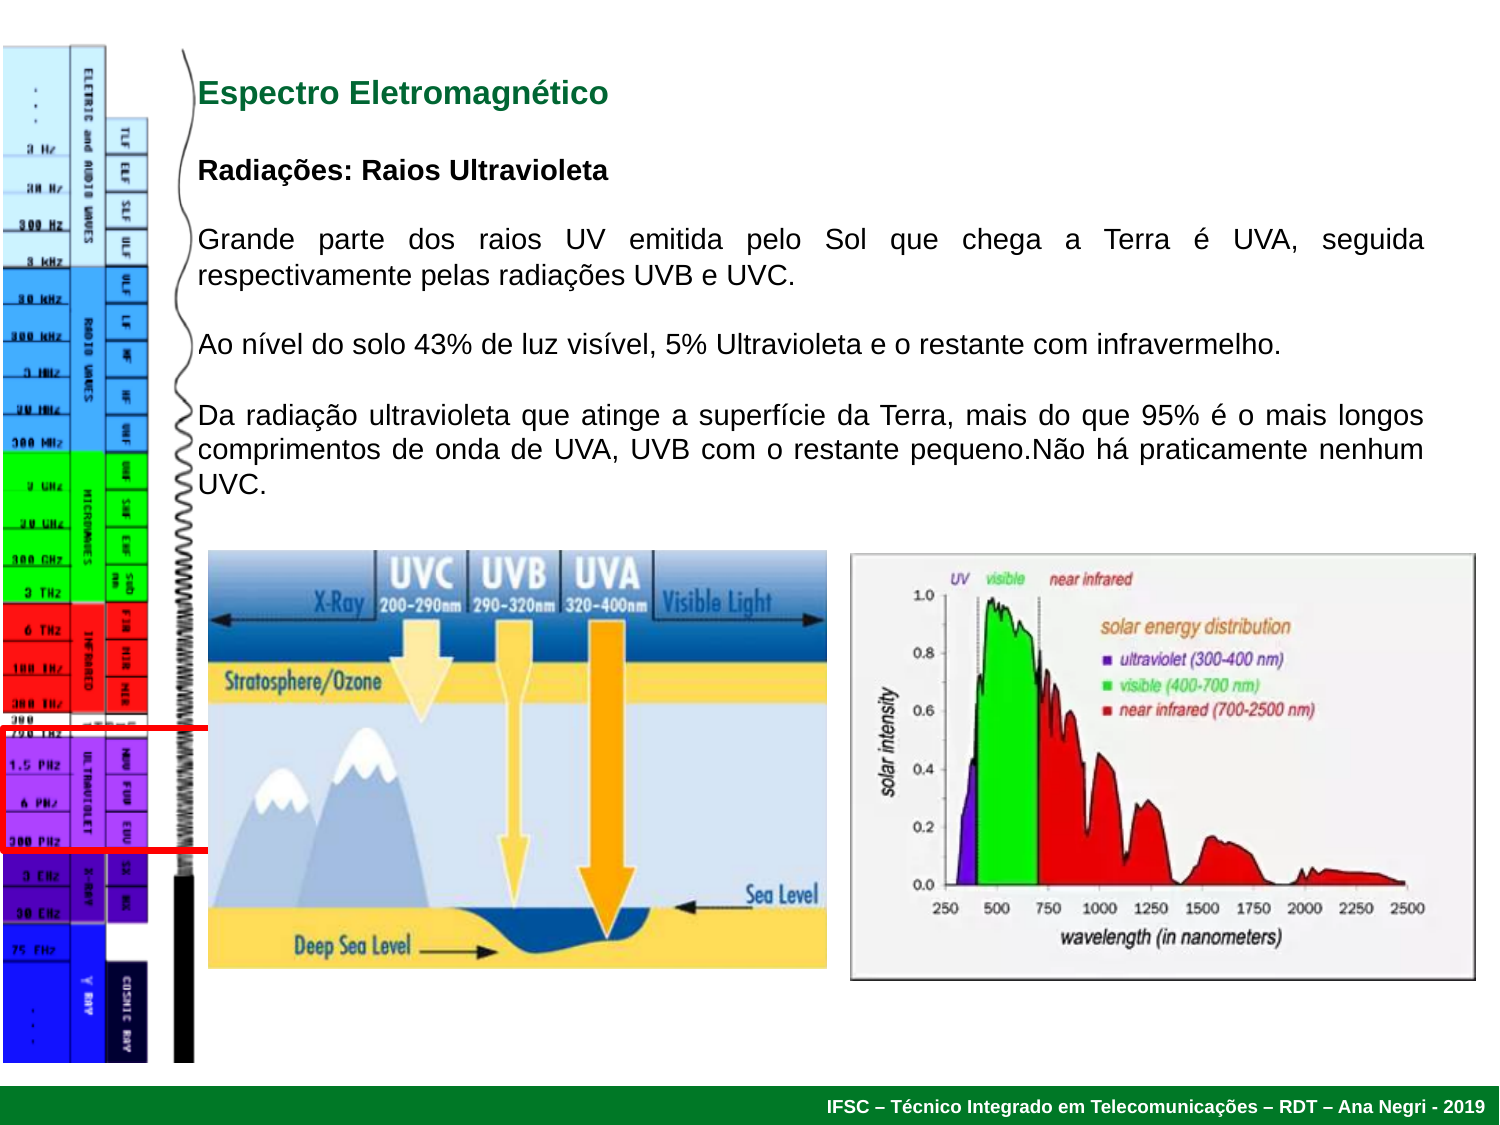

Espectro Eletromagnético
Radiações: Raios Ultravioleta
Grande parte dos raios UV emitida pelo Sol que chega a Terra é UVA, seguida respectivamente pelas radiações UVB e UVC.
Ao nível do solo 43% de luz visível, 5% Ultravioleta e o restante com infravermelho.
Da radiação ultravioleta que atinge a superfície da Terra, mais do que 95% é o mais longos comprimentos de onda de UVA, UVB com o restante pequeno.Não há praticamente nenhum UVC.
ção
IFSC – Técnico Integrado em Telecomunicações – RDT – Ana Negri - 2019